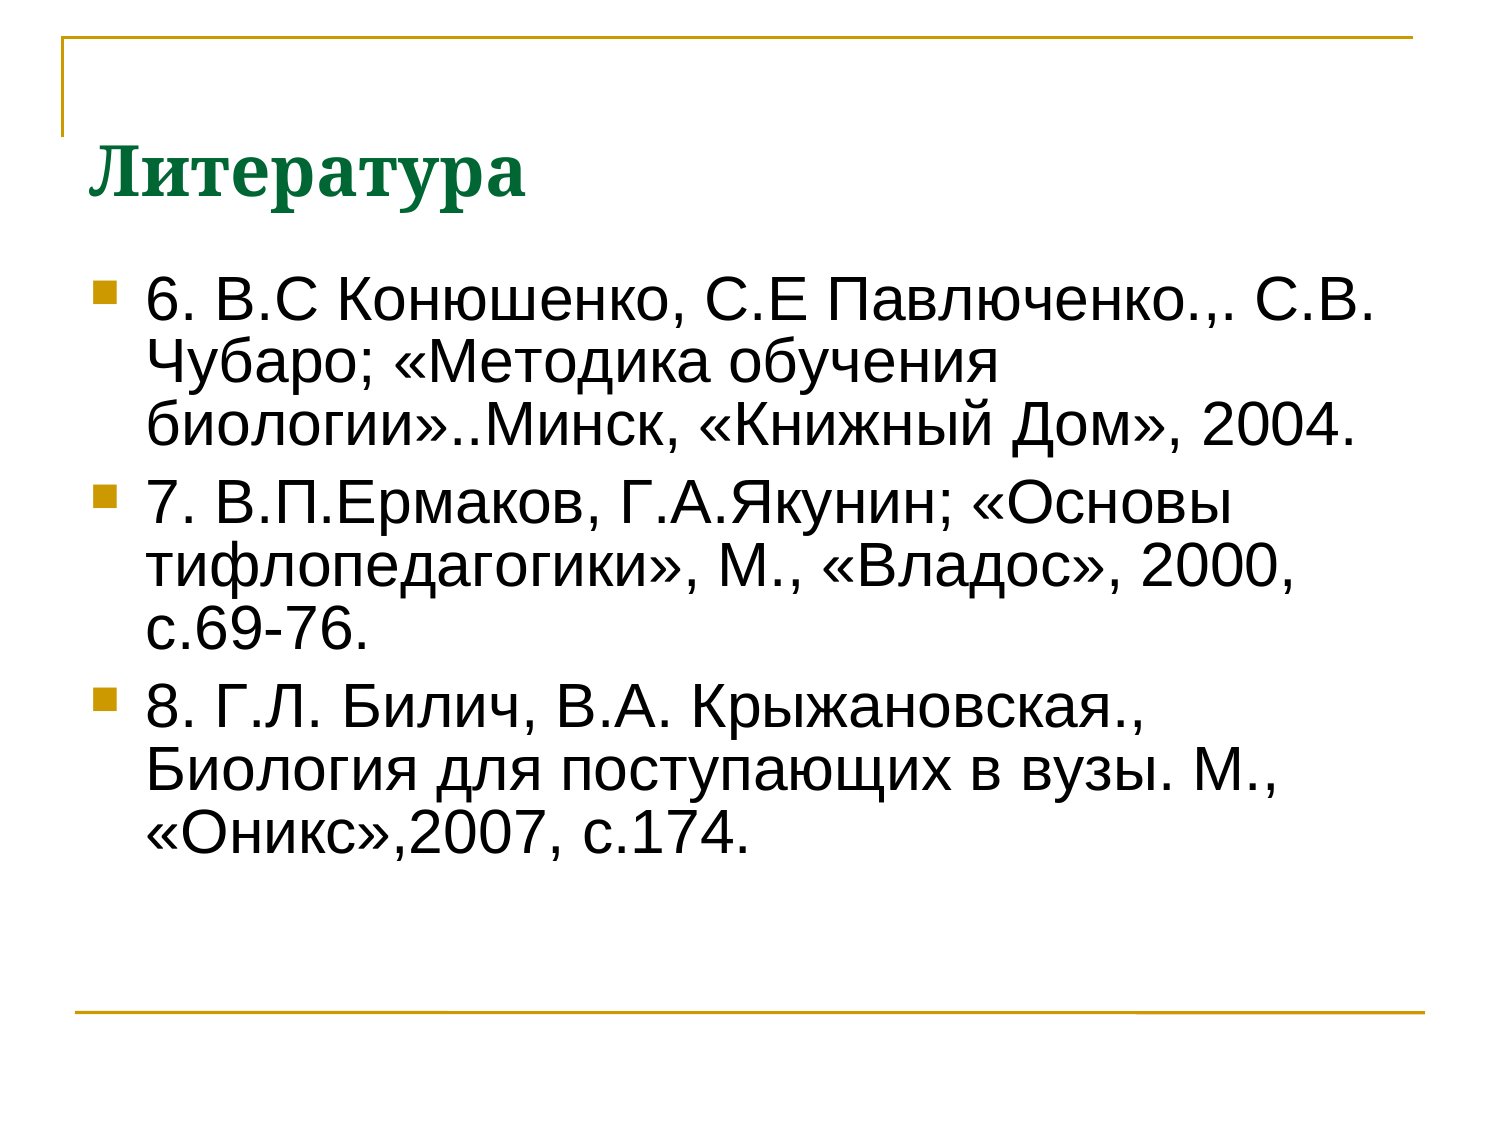

# Литература
6. В.С Конюшенко, С.Е Павлюченко.,. С.В. Чубаро; «Методика обучения биологии»..Минск, «Книжный Дом», 2004.
7. В.П.Ермаков, Г.А.Якунин; «Основы тифлопедагогики», М., «Владос», 2000, с.69-76.
8. Г.Л. Билич, В.А. Крыжановская., Биология для поступающих в вузы. М., «Оникс»,2007, с.174.